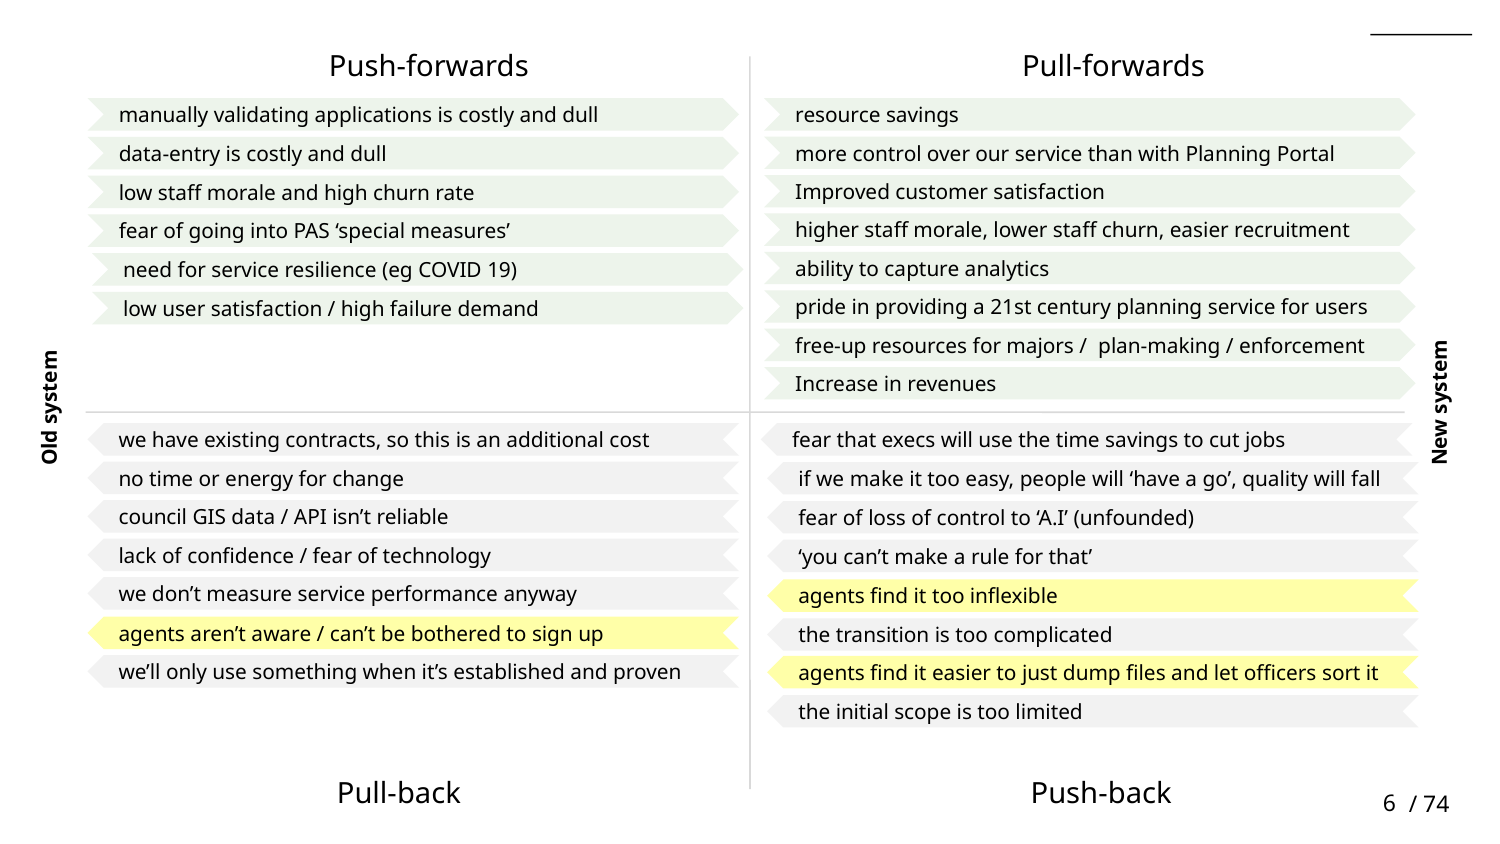

Push-forwards
Pull-forwards
manually validating applications is costly and dull
resource savings
more control over our service than with Planning Portal
data-entry is costly and dull
Improved customer satisfaction
low staff morale and high churn rate
higher staff morale, lower staff churn, easier recruitment
fear of going into PAS ‘special measures’
ability to capture analytics
need for service resilience (eg COVID 19)
pride in providing a 21st century planning service for users
low user satisfaction / high failure demand
New system
free-up resources for majors / plan-making / enforcement
Old system
Increase in revenues
we have existing contracts, so this is an additional cost
fear that execs will use the time savings to cut jobs
no time or energy for change
if we make it too easy, people will ‘have a go’, quality will fall
council GIS data / API isn’t reliable
fear of loss of control to ‘A.I’ (unfounded)
lack of confidence / fear of technology
‘you can’t make a rule for that’
we don’t measure service performance anyway
agents find it too inflexible
agents aren’t aware / can’t be bothered to sign up
the transition is too complicated
we’ll only use something when it’s established and proven
agents find it easier to just dump files and let officers sort it
the initial scope is too limited
Pull-back
Push-back